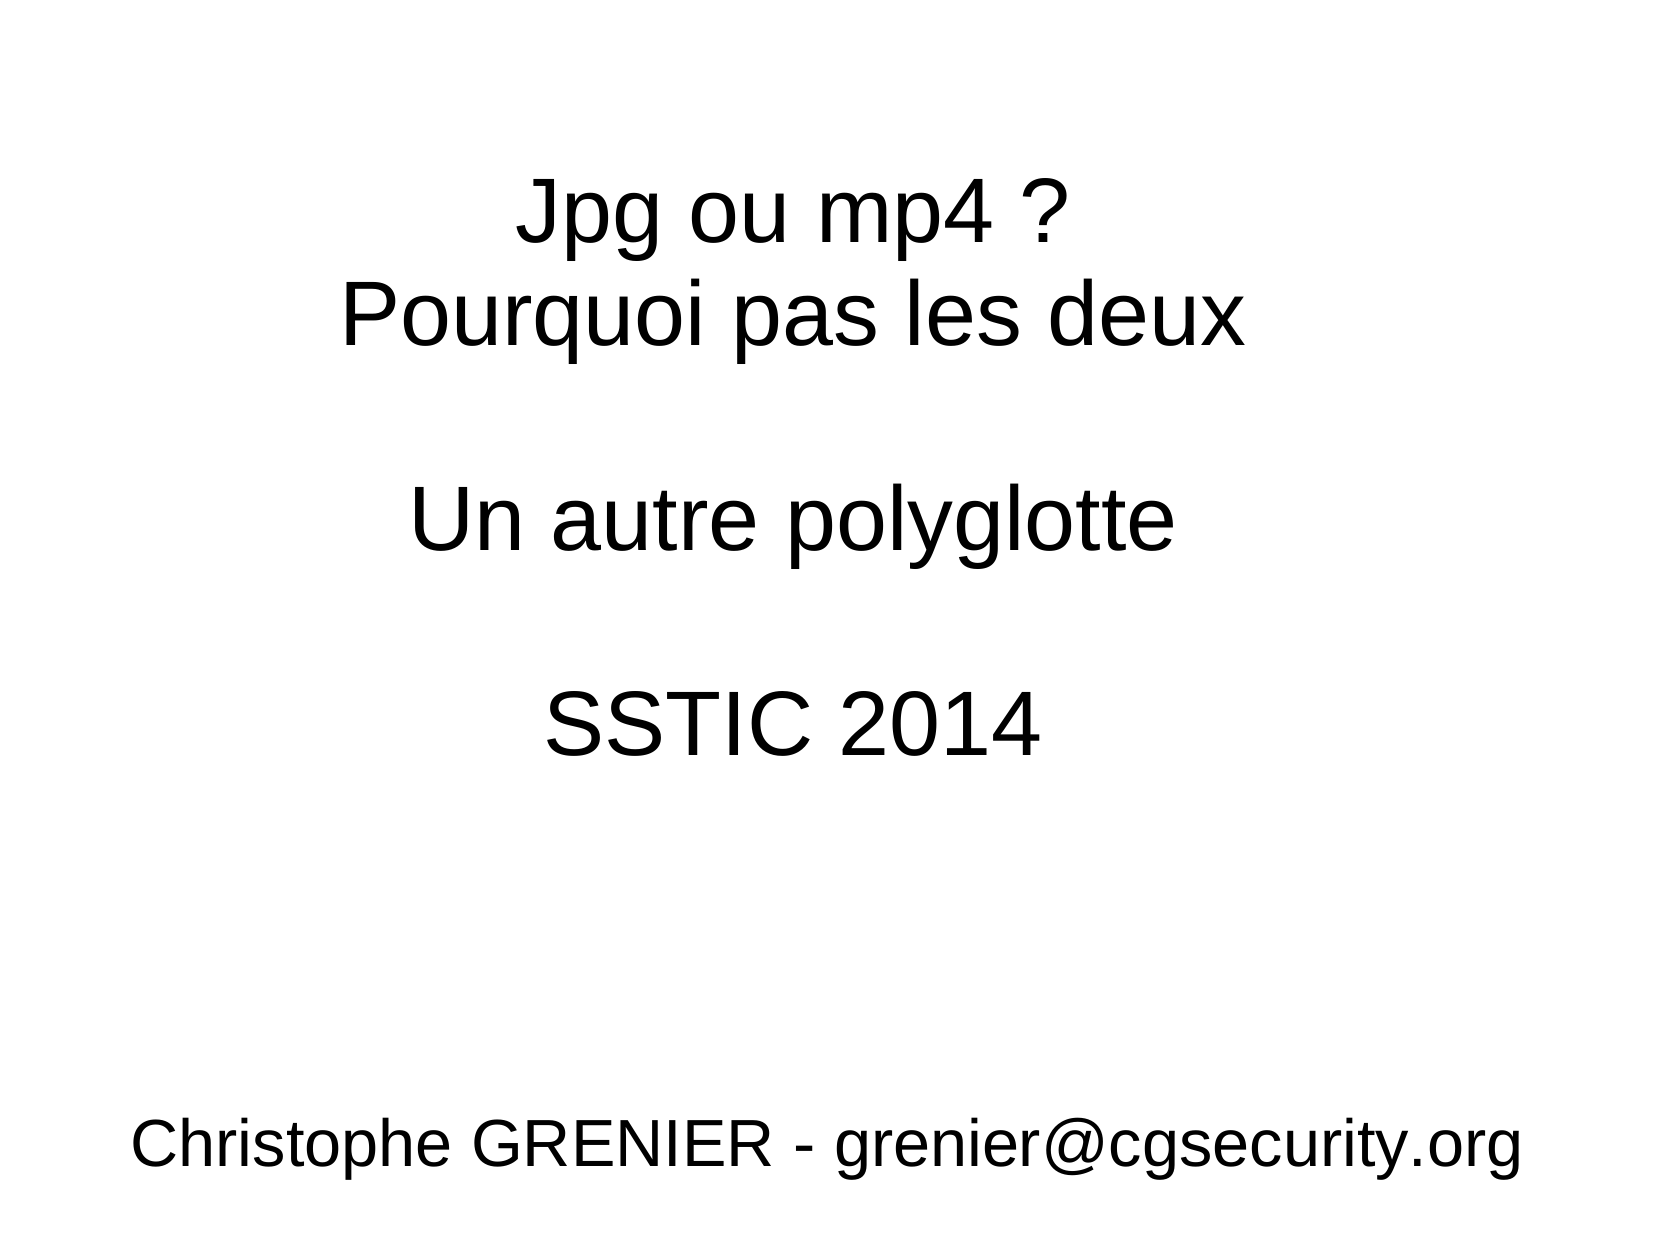

# Jpg ou mp4 ? Pourquoi pas les deux Un autre polyglotte SSTIC 2014
Christophe GRENIER - grenier@cgsecurity.org